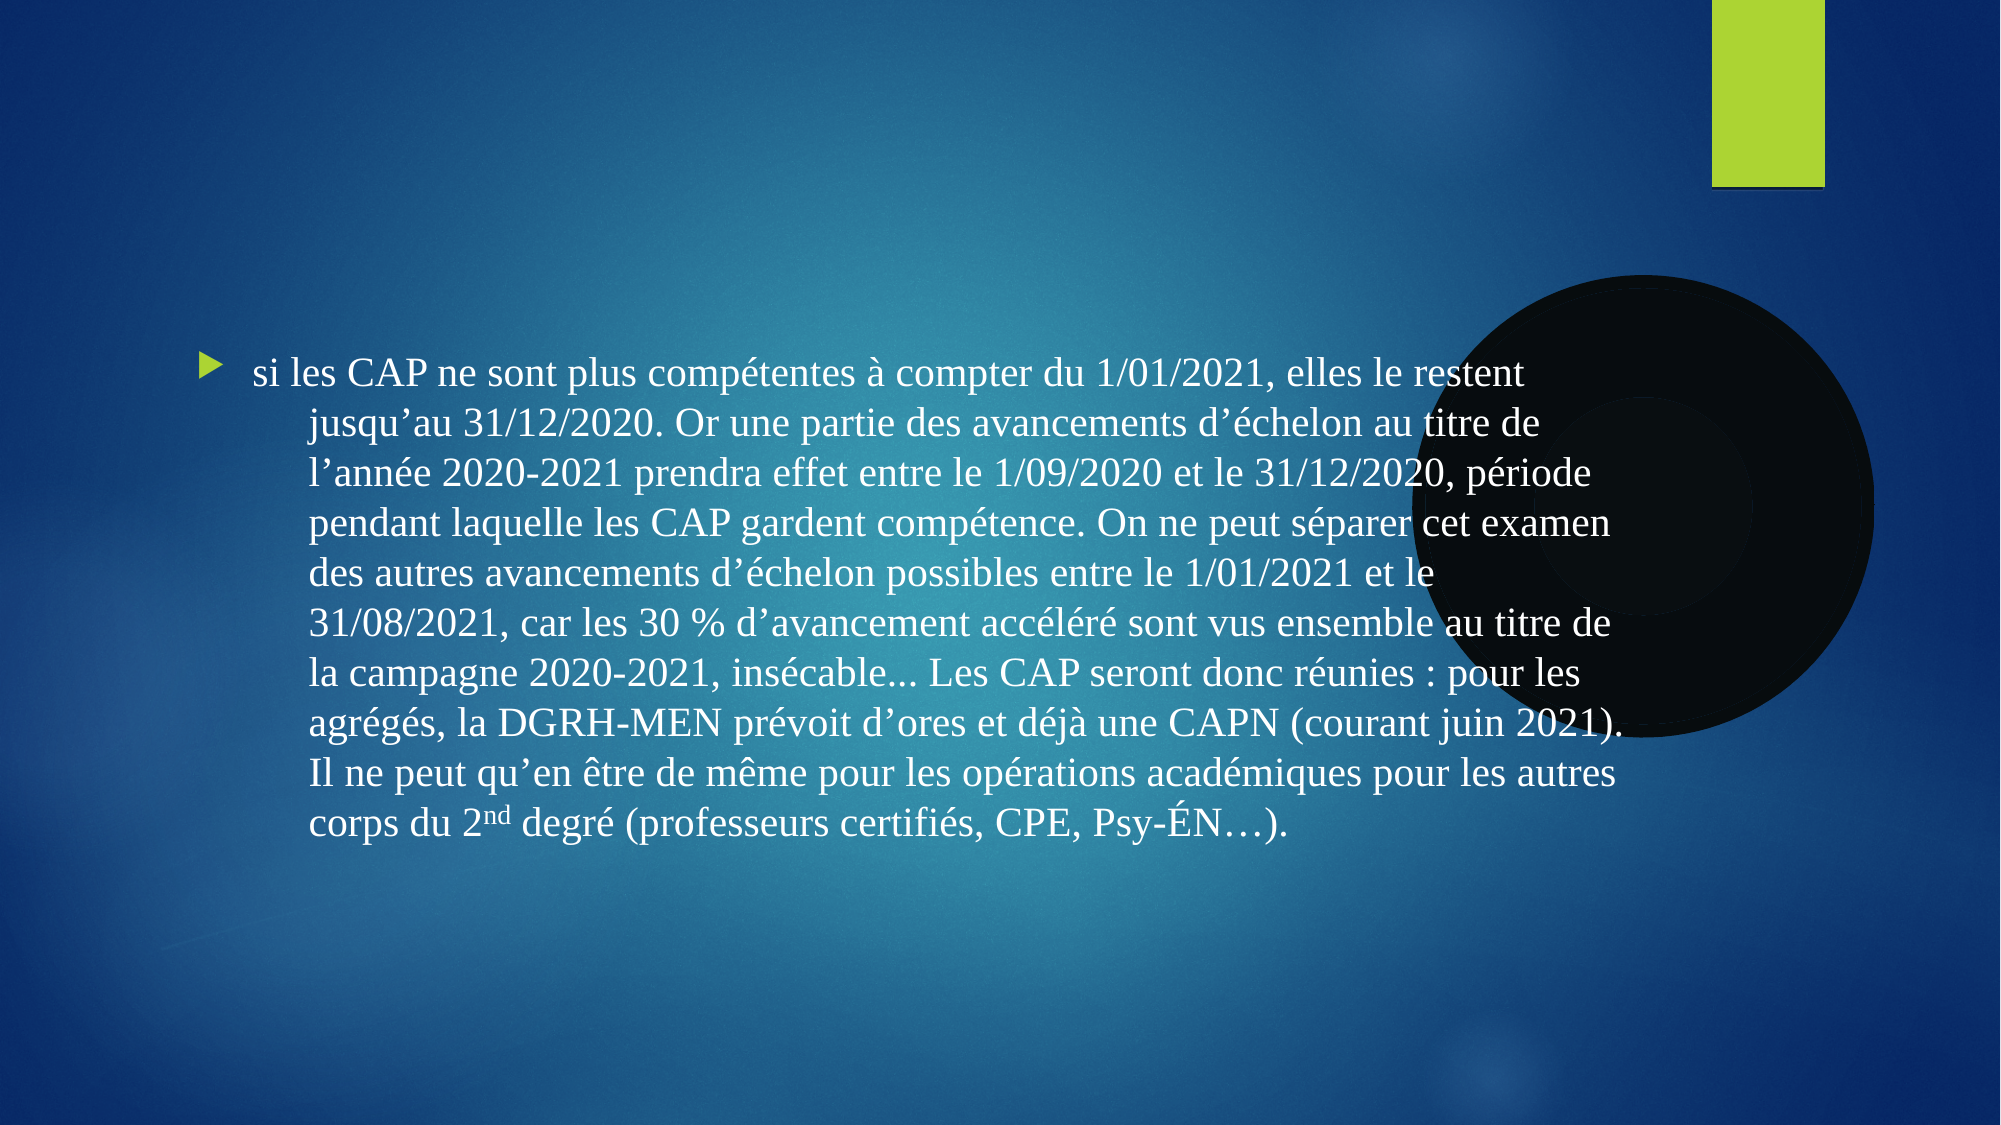

#
si les CAP ne sont plus compétentes à compter du 1/01/2021, elles le restent jusqu’au 31/12/2020. Or une partie des avancements d’échelon au titre de l’année 2020-2021 prendra effet entre le 1/09/2020 et le 31/12/2020, période pendant laquelle les CAP gardent compétence. On ne peut séparer cet examen des autres avancements d’échelon possibles entre le 1/01/2021 et le 31/08/2021, car les 30 % d’avancement accéléré sont vus ensemble au titre de la campagne 2020-2021, insécable... Les CAP seront donc réunies : pour les agrégés, la DGRH-MEN prévoit d’ores et déjà une CAPN (courant juin 2021). Il ne peut qu’en être de même pour les opérations académiques pour les autres corps du 2nd degré (professeurs certifiés, CPE, Psy-ÉN…).